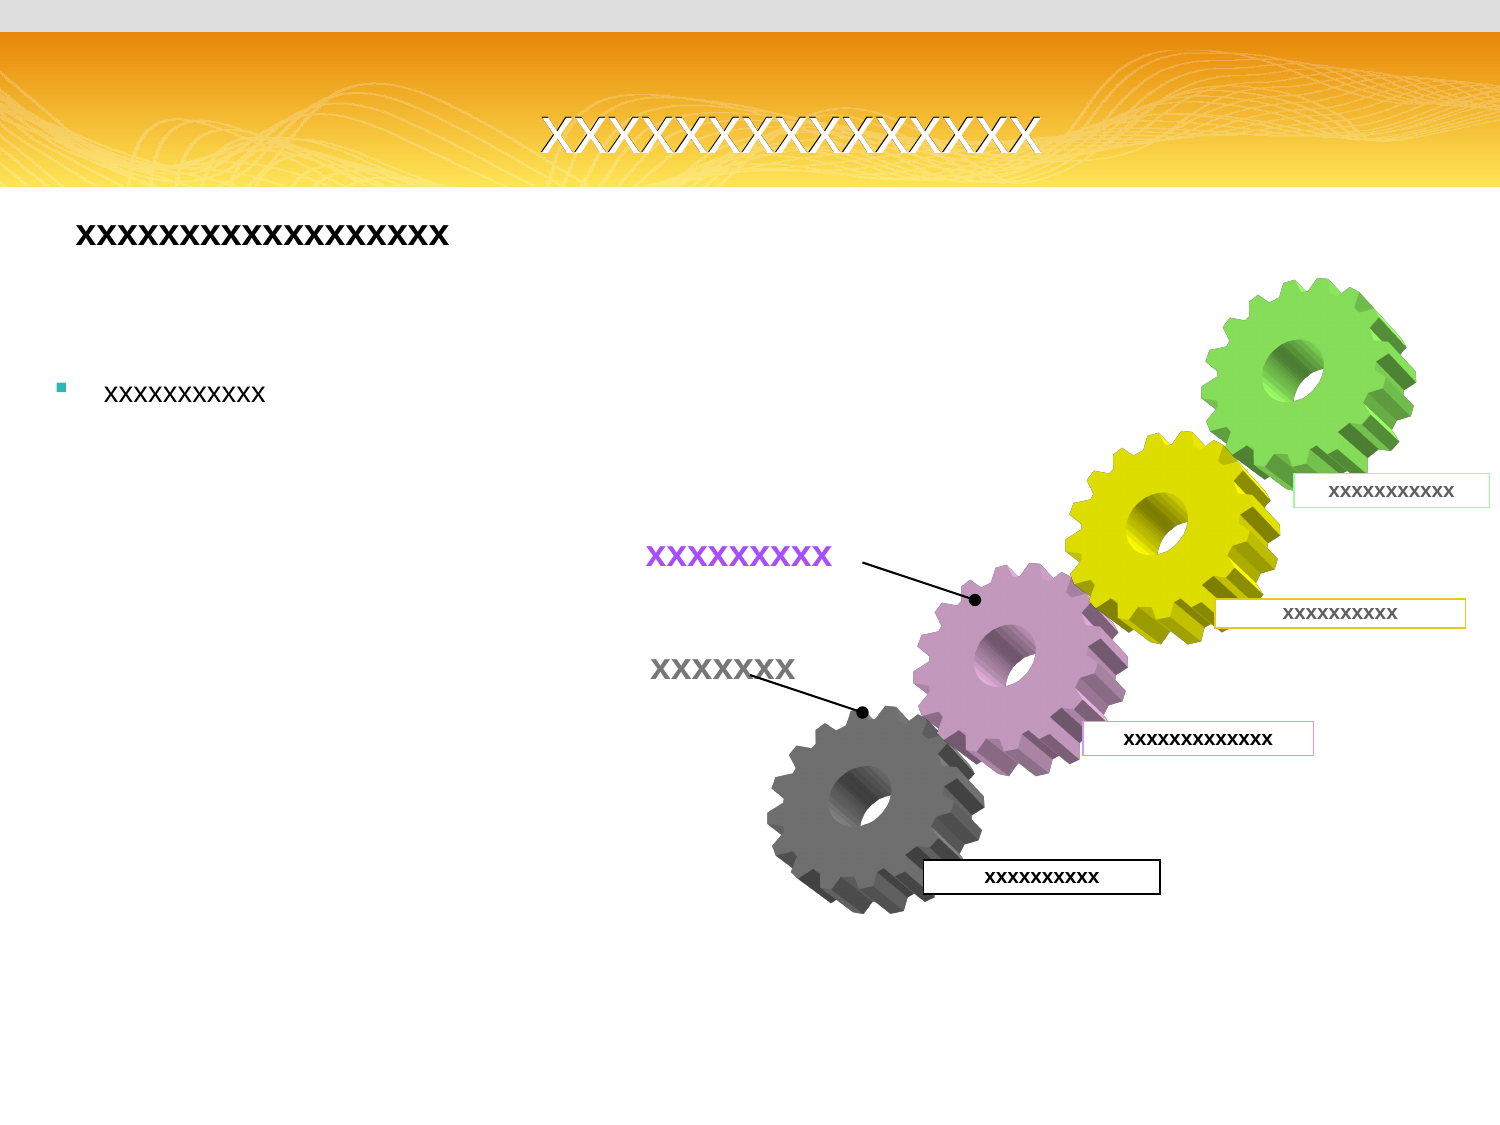

# xxxxxxxxxxxxxxx
xxxxxxxxxxxxxxxxxx
xxxxxxxxxxx
xxxxxxxxxxx
xxxxxxxxx
xxxxxxxxxx
xxxxxxx
xxxxxxxxxxxxx
xxxxxxxxxx